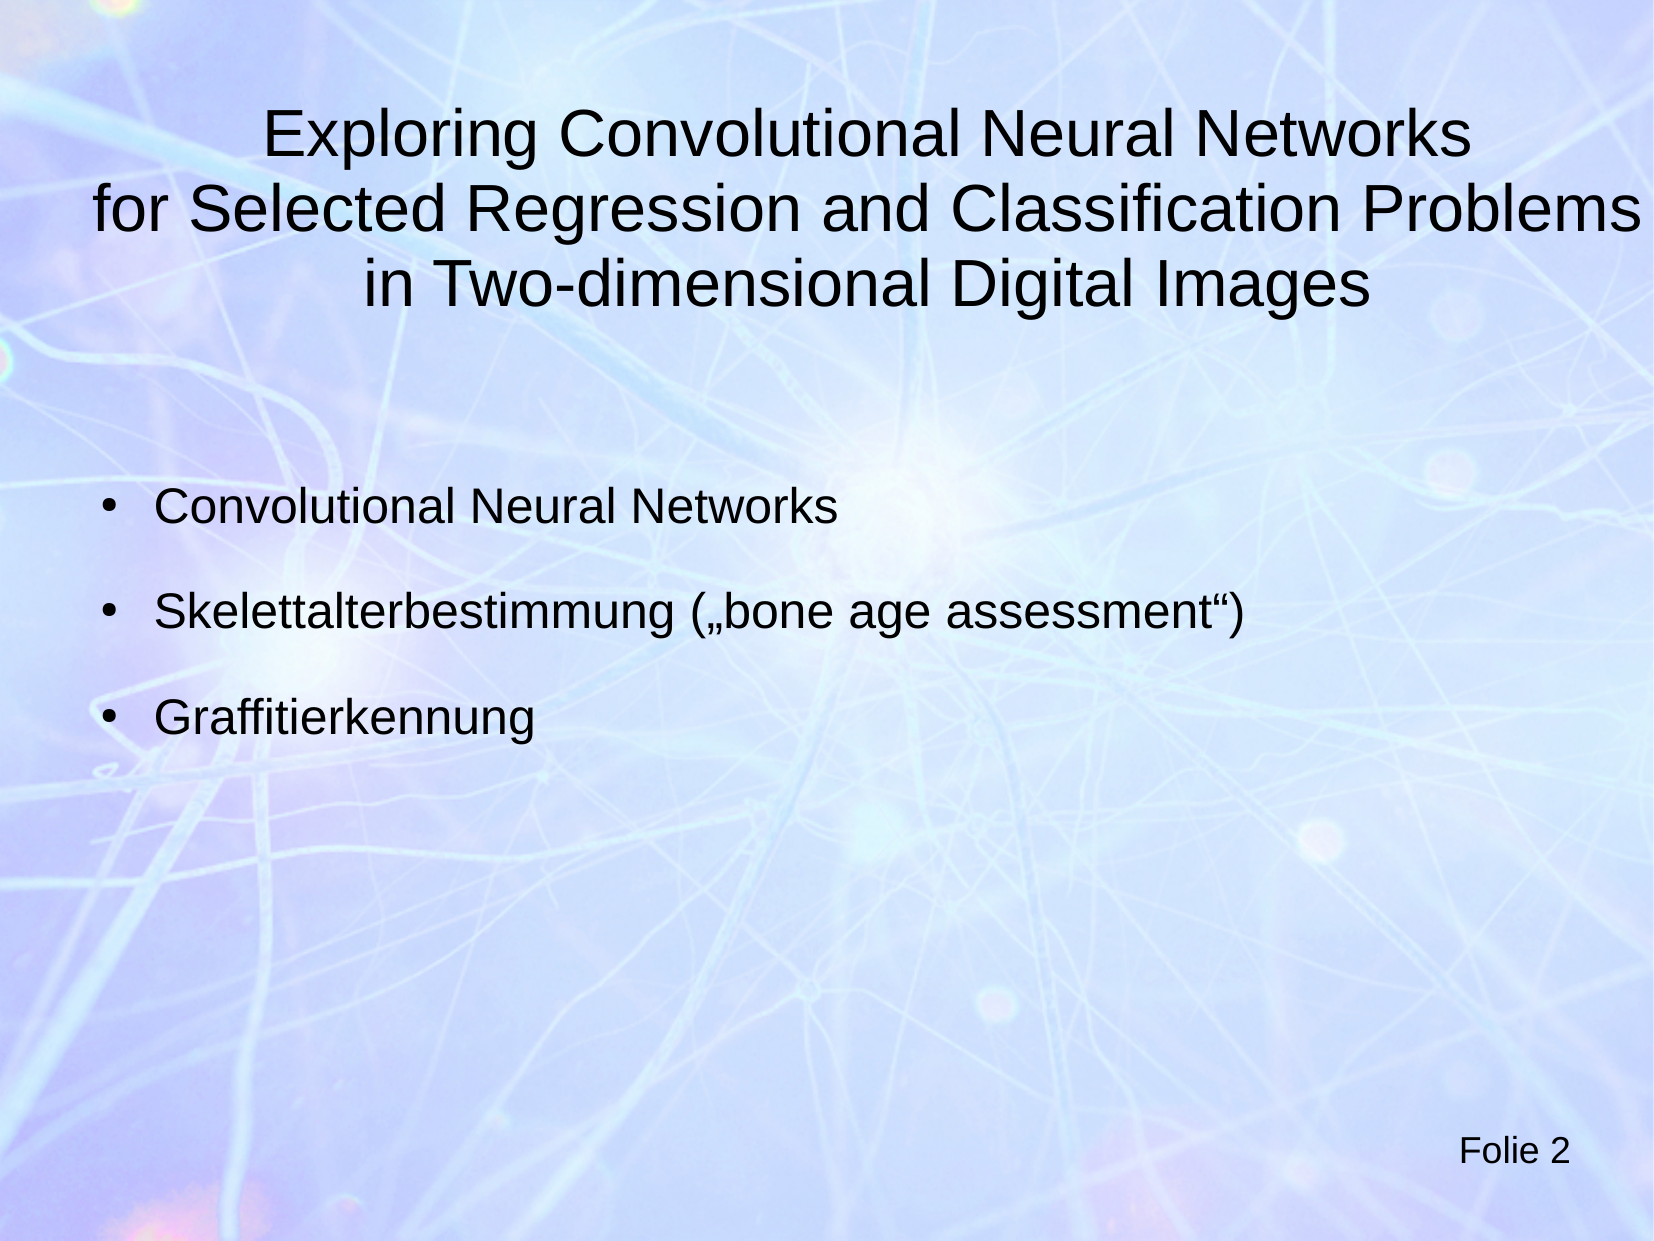

Exploring Convolutional Neural Networks
for Selected Regression and Classification Problems in Two-dimensional Digital Images
# Convolutional Neural Networks
Skelettalterbestimmung („bone age assessment“)
Graffitierkennung
2